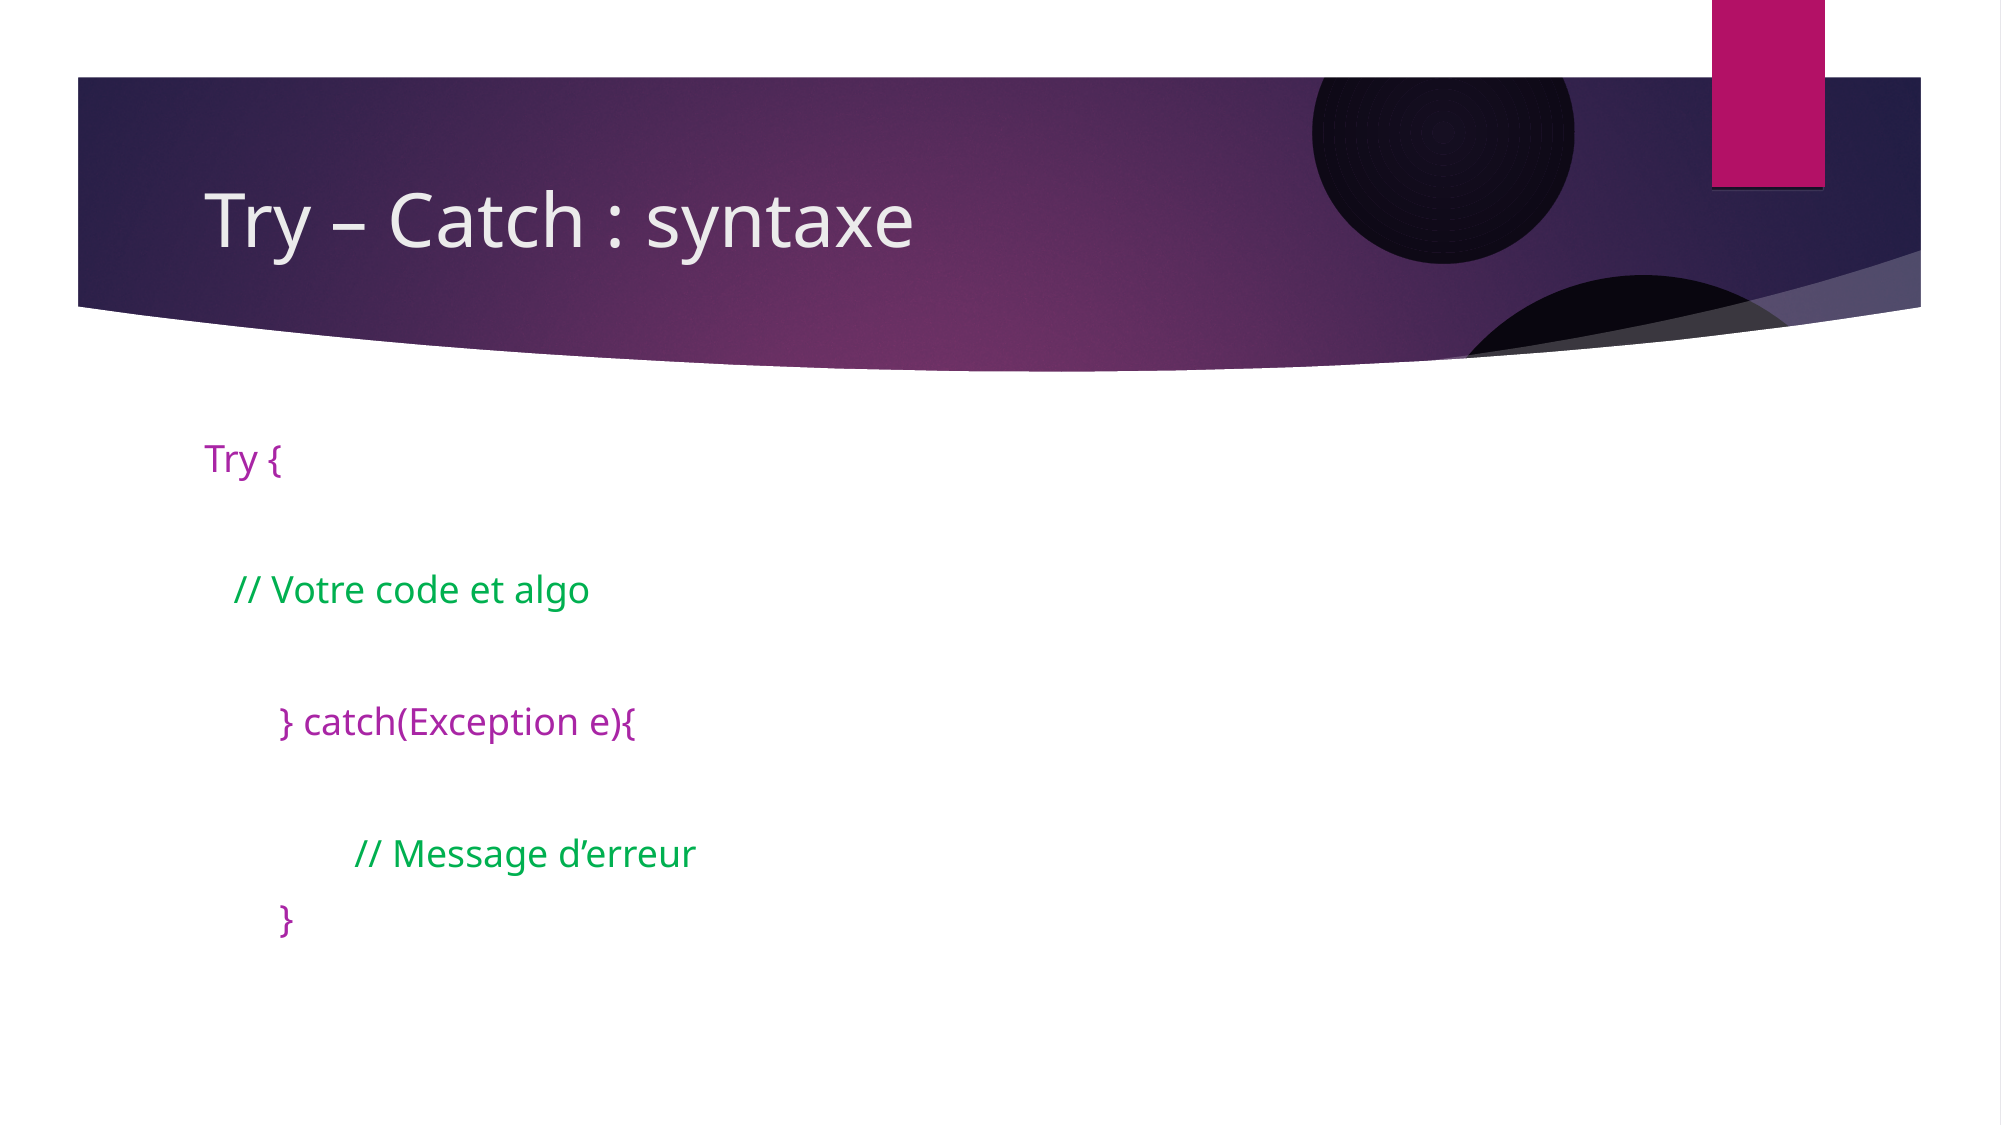

# Try – Catch : syntaxe
Try {
 // Votre code et algo
	} catch(Exception e){
		// Message d’erreur
	}